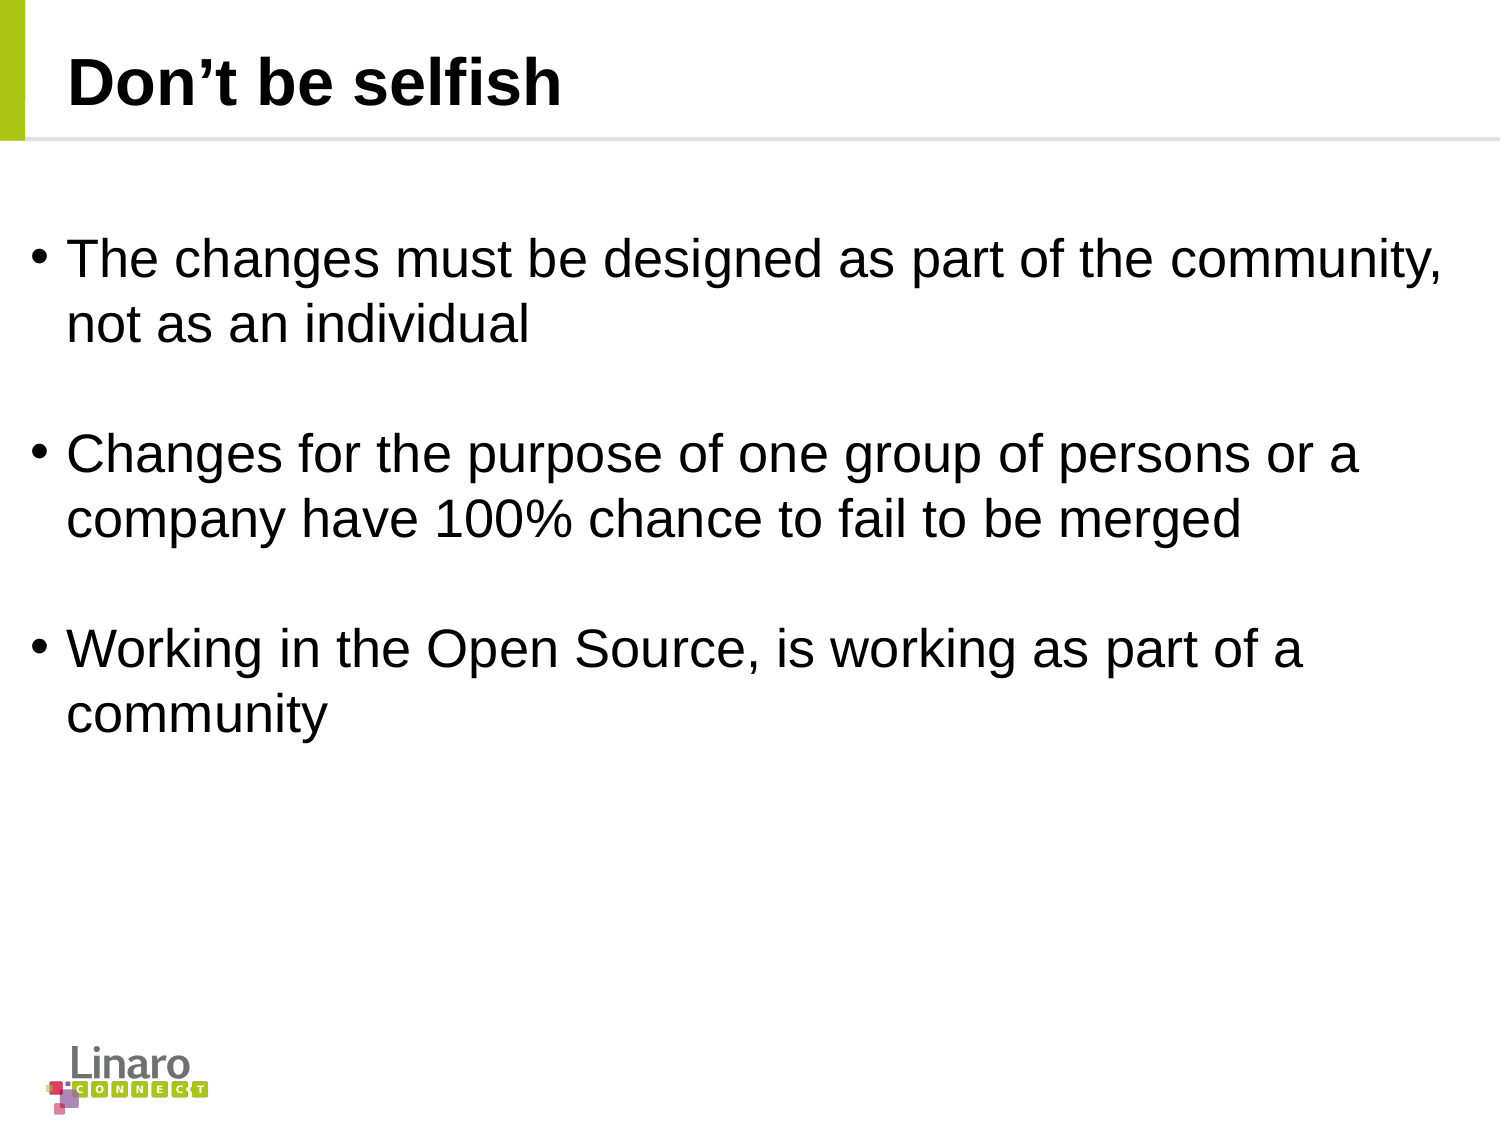

Don’t be selfish
The changes must be designed as part of the community, not as an individual
Changes for the purpose of one group of persons or a company have 100% chance to fail to be merged
Working in the Open Source, is working as part of a community